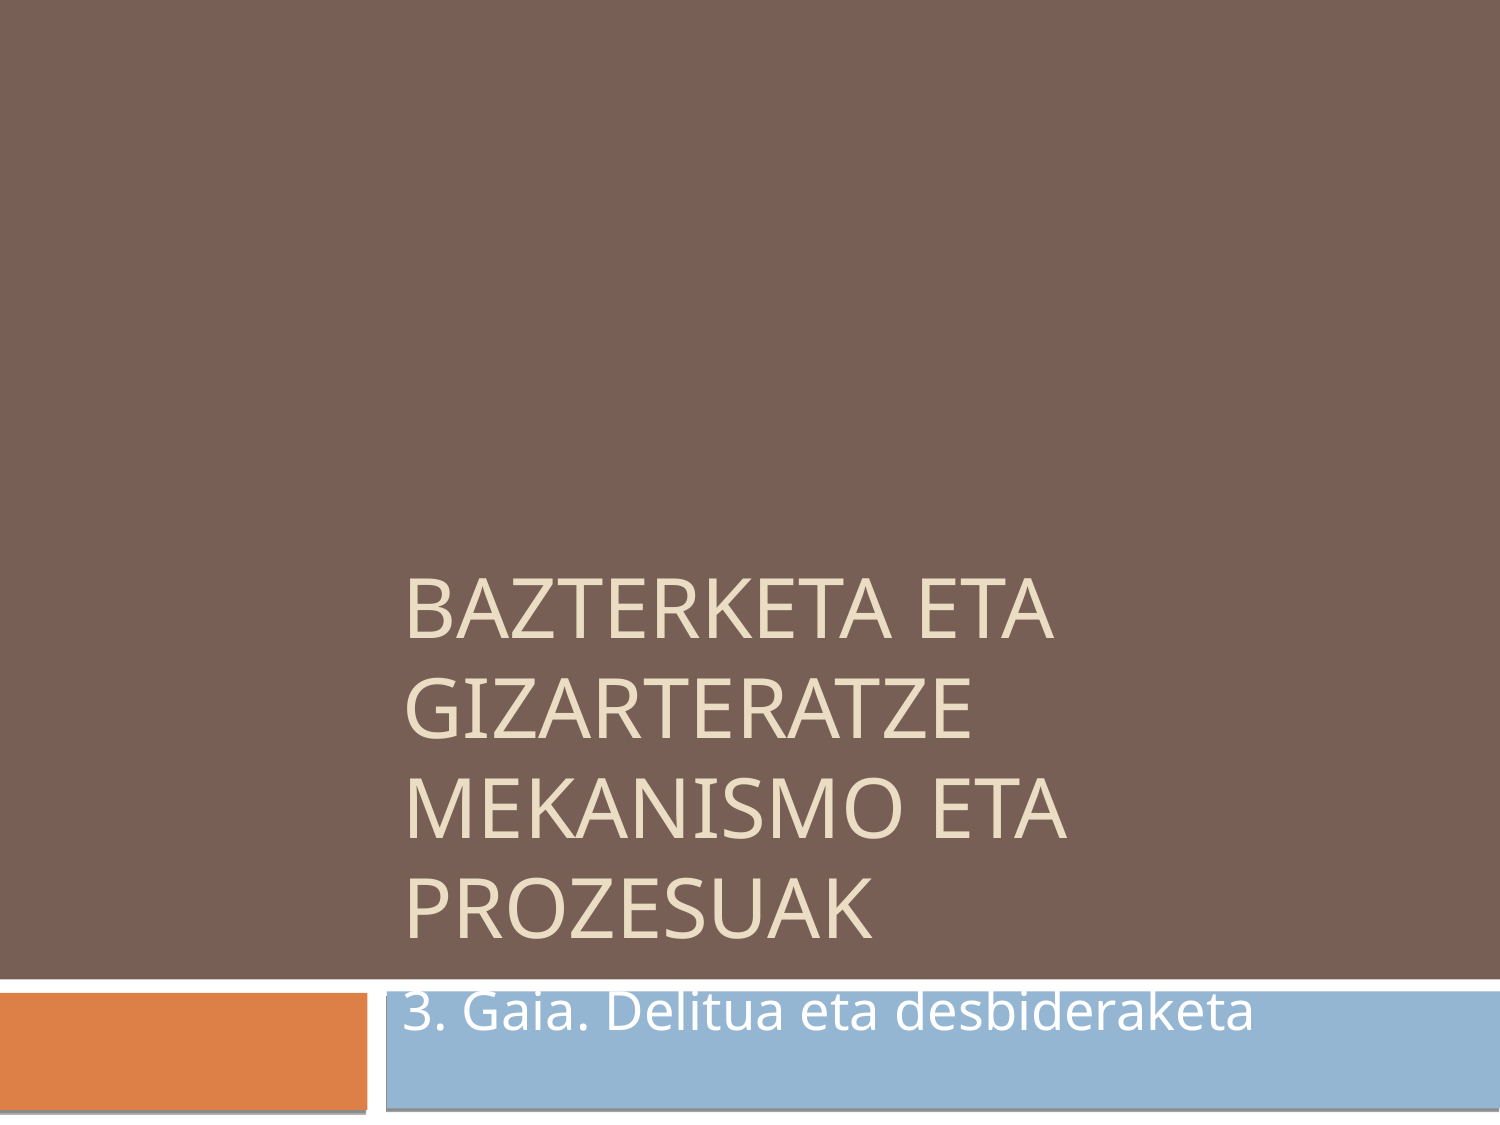

# BAZTERKETA ETA GIZARTERATZE MEKANISMO ETA PROZESUAK
3. Gaia. Delitua eta desbideraketa